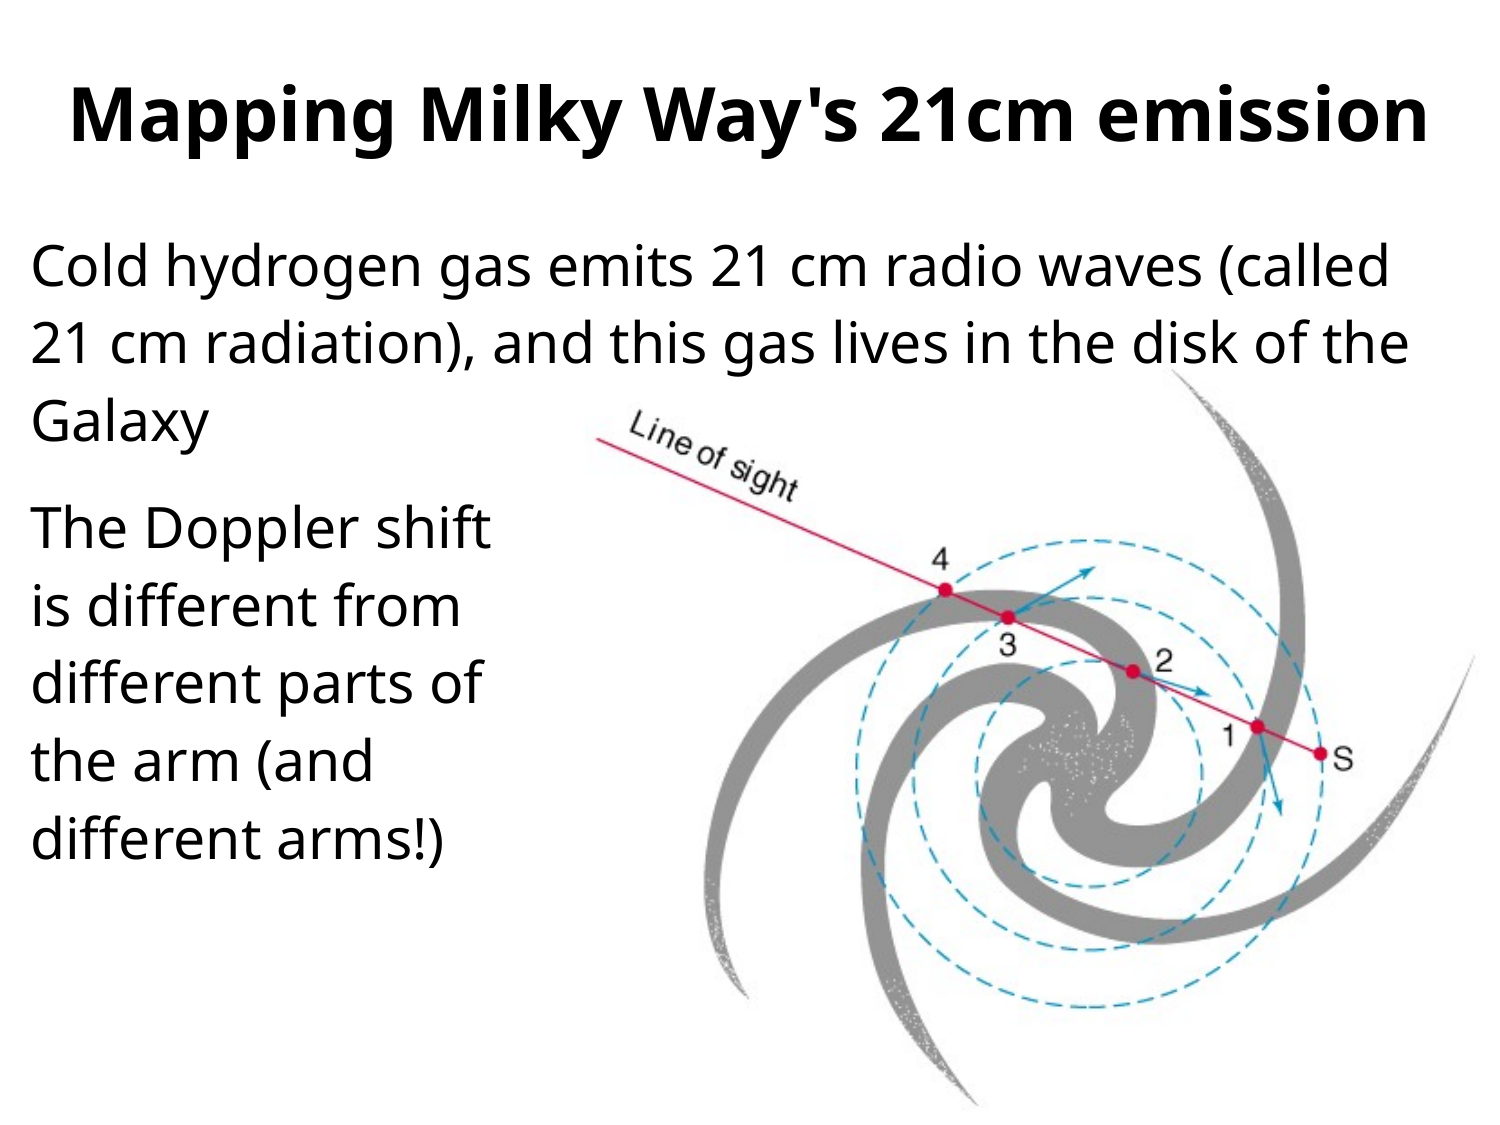

# Mapping Milky Way's 21cm emission
Cold hydrogen gas emits 21 cm radio waves (called 21 cm radiation), and this gas lives in the disk of the Galaxy
The Doppler shift
is different from
different parts of
the arm (and
different arms!)